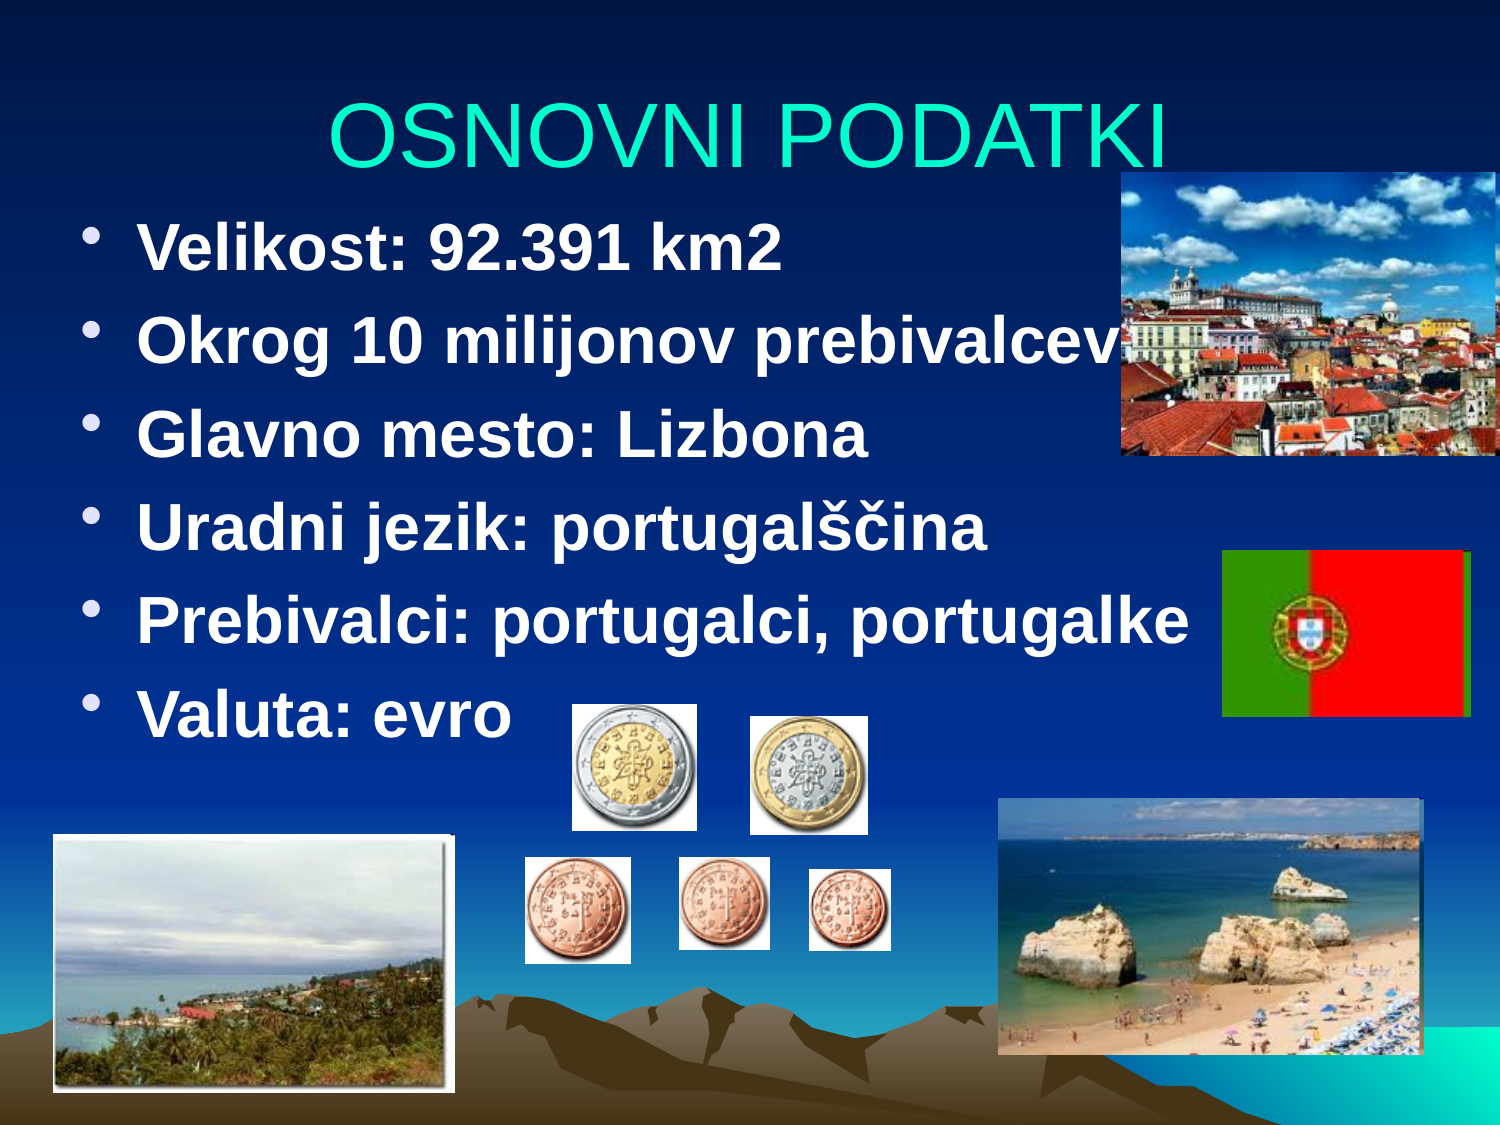

# OSNOVNI PODATKI
Velikost: 92.391 km2
Okrog 10 milijonov prebivalcev
Glavno mesto: Lizbona
Uradni jezik: portugalščina
Prebivalci: portugalci, portugalke
Valuta: evro